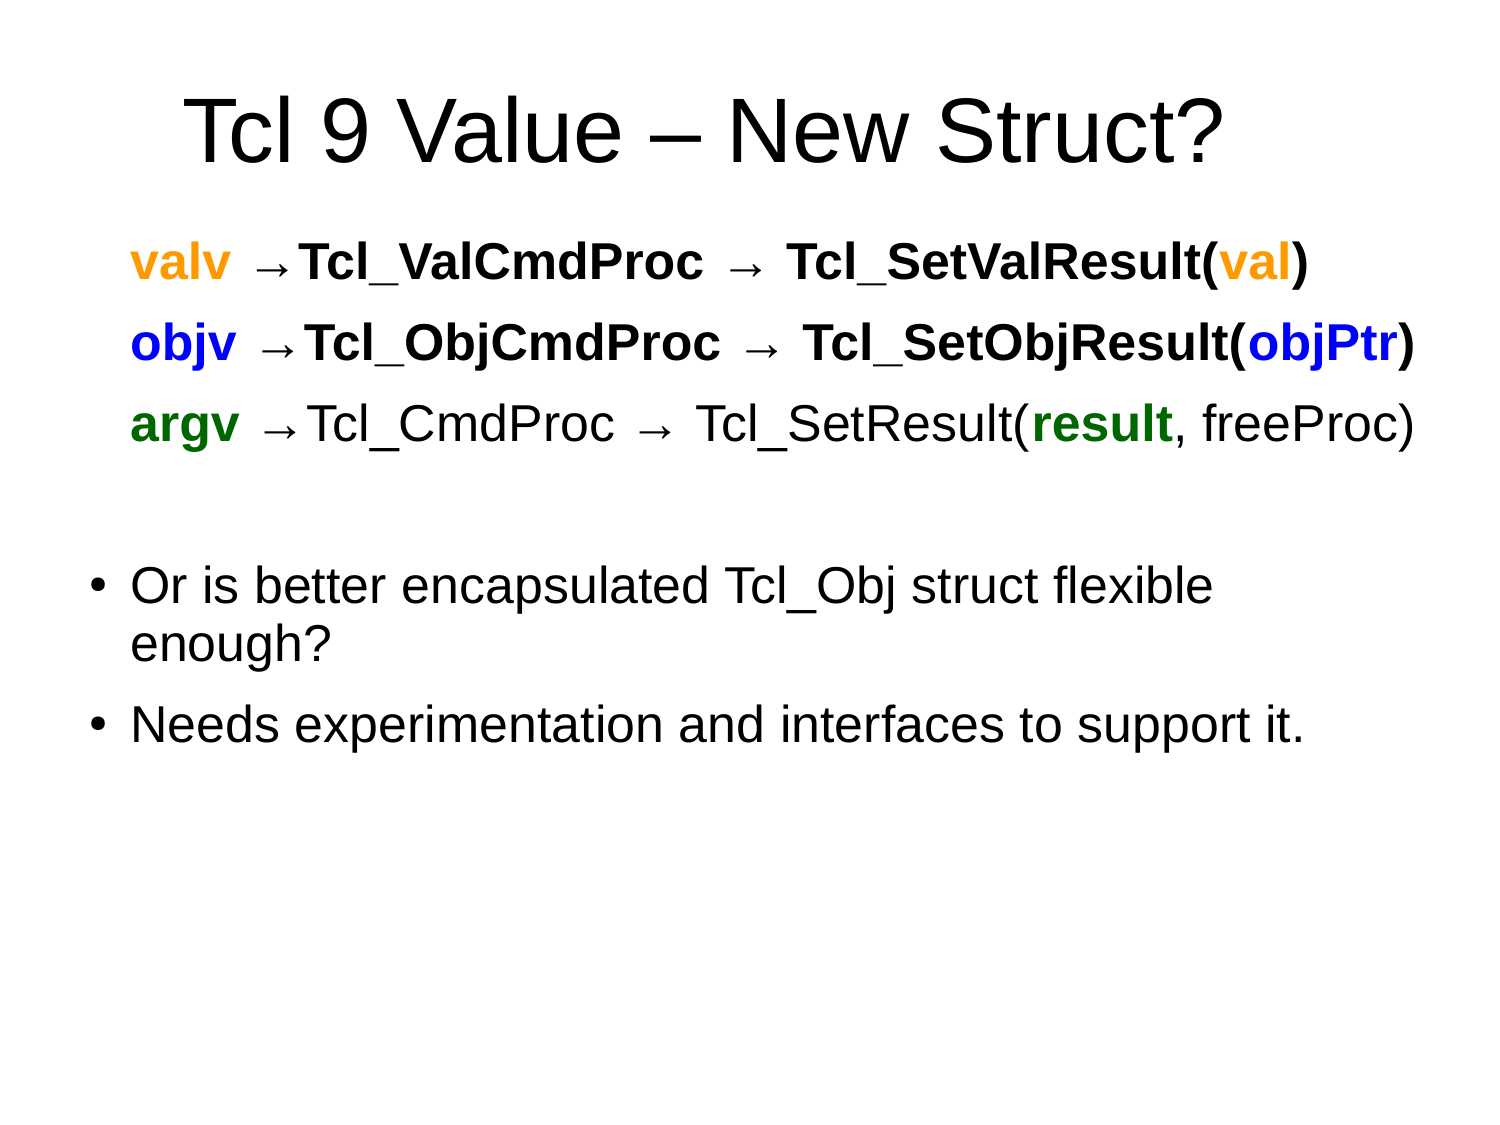

# Tcl 9 Value – New Struct?
valv →Tcl_ValCmdProc → Tcl_SetValResult(val)
objv →Tcl_ObjCmdProc → Tcl_SetObjResult(objPtr)
argv →Tcl_CmdProc → Tcl_SetResult(result, freeProc)
Or is better encapsulated Tcl_Obj struct flexible enough?
Needs experimentation and interfaces to support it.